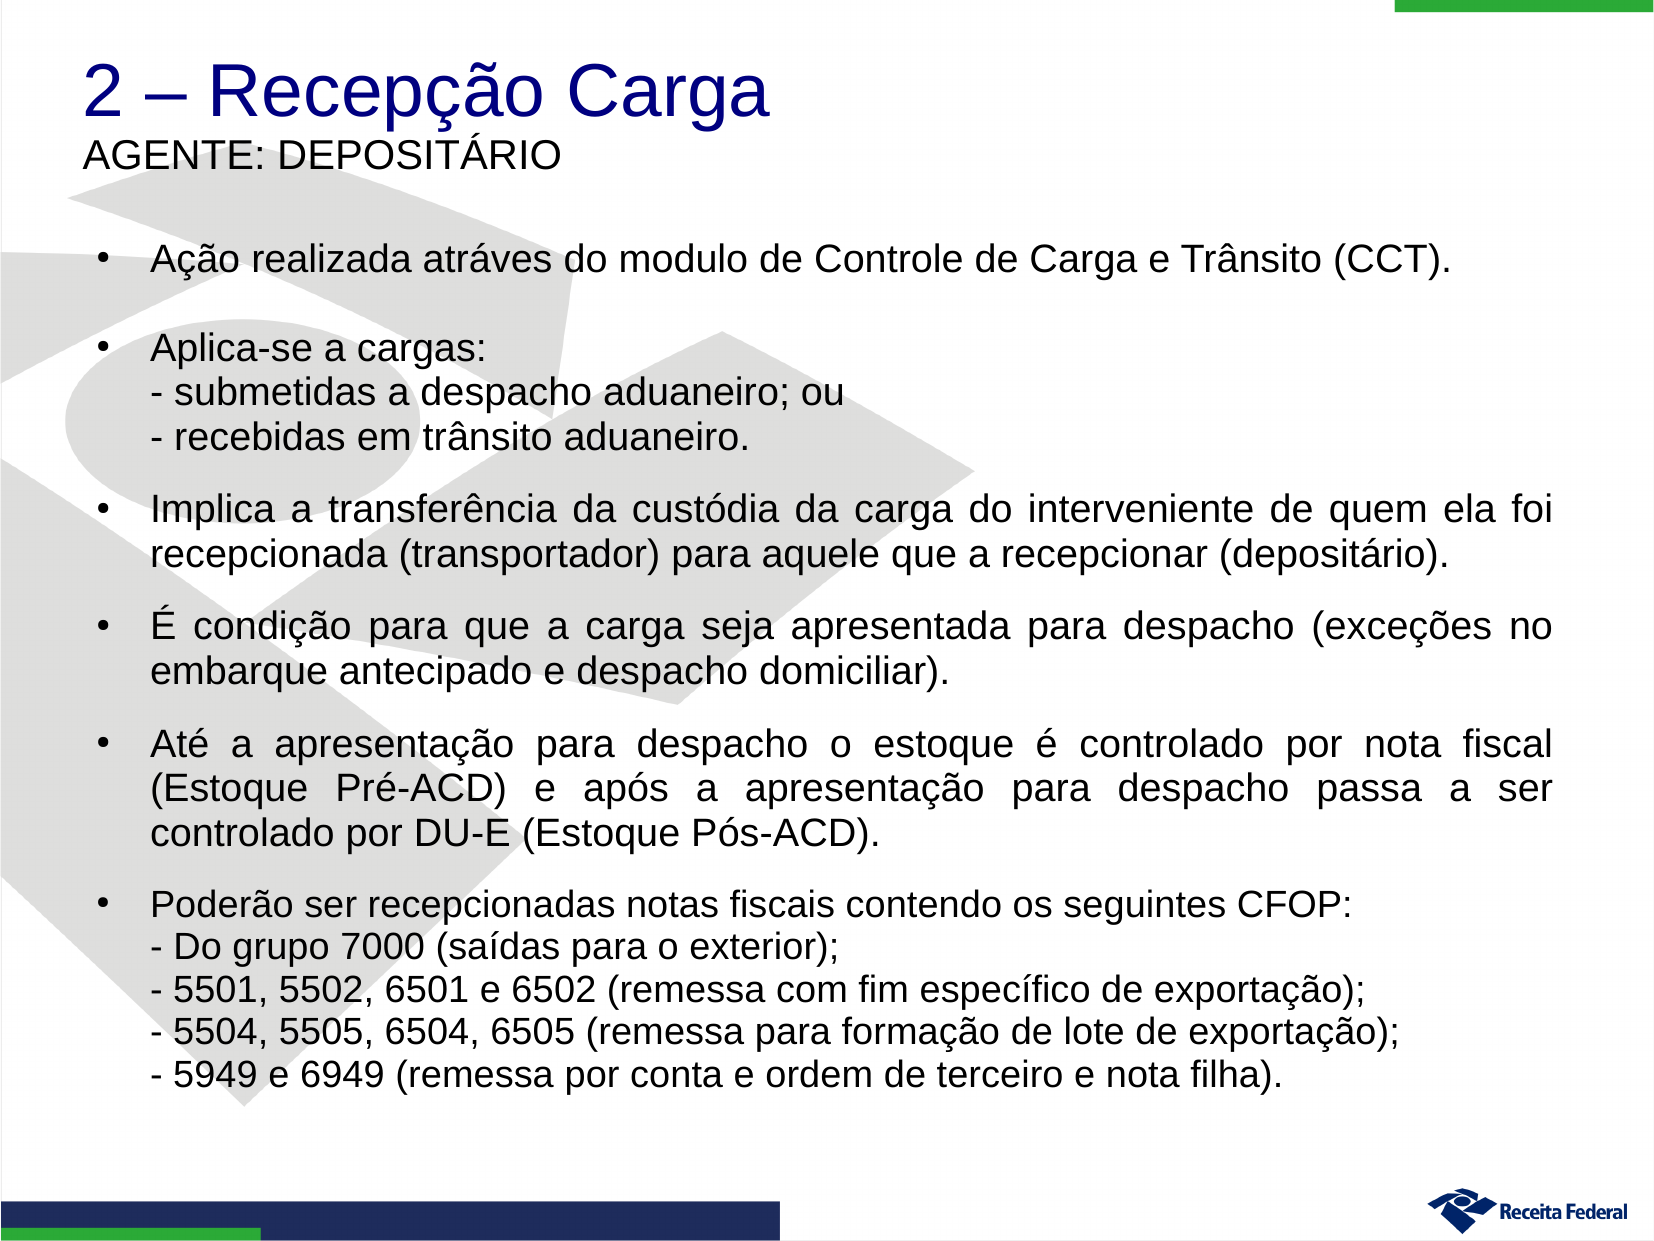

2 – Recepção Carga
AGENTE: DEPOSITÁRIO
#
Ação realizada atráves do modulo de Controle de Carga e Trânsito (CCT).
Aplica-se a cargas:
- submetidas a despacho aduaneiro; ou
- recebidas em trânsito aduaneiro.
Implica a transferência da custódia da carga do interveniente de quem ela foi recepcionada (transportador) para aquele que a recepcionar (depositário).
É condição para que a carga seja apresentada para despacho (exceções no embarque antecipado e despacho domiciliar).
Até a apresentação para despacho o estoque é controlado por nota fiscal (Estoque Pré-ACD) e após a apresentação para despacho passa a ser controlado por DU-E (Estoque Pós-ACD).
Poderão ser recepcionadas notas fiscais contendo os seguintes CFOP:
- Do grupo 7000 (saídas para o exterior);
- 5501, 5502, 6501 e 6502 (remessa com fim específico de exportação);
- 5504, 5505, 6504, 6505 (remessa para formação de lote de exportação);
- 5949 e 6949 (remessa por conta e ordem de terceiro e nota filha).